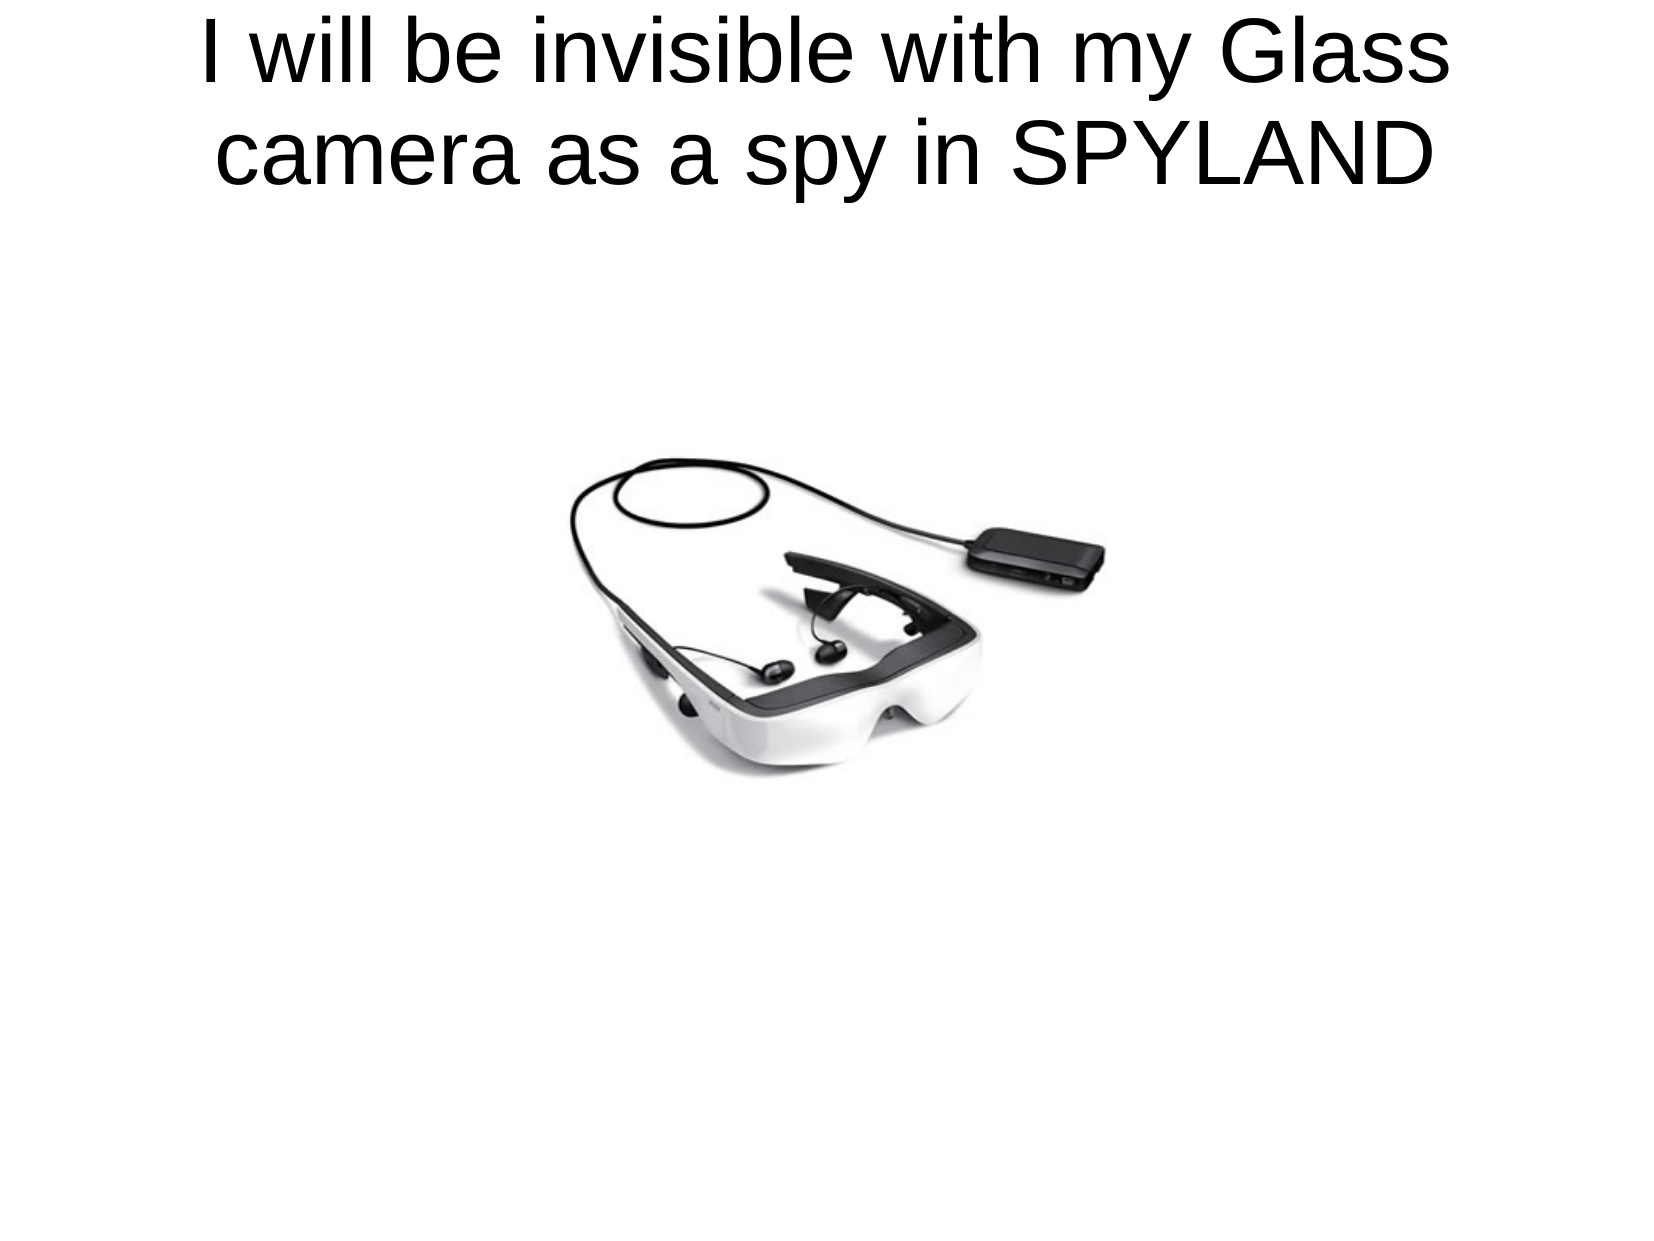

# I will be invisible with my Glass camera as a spy in SPYLAND